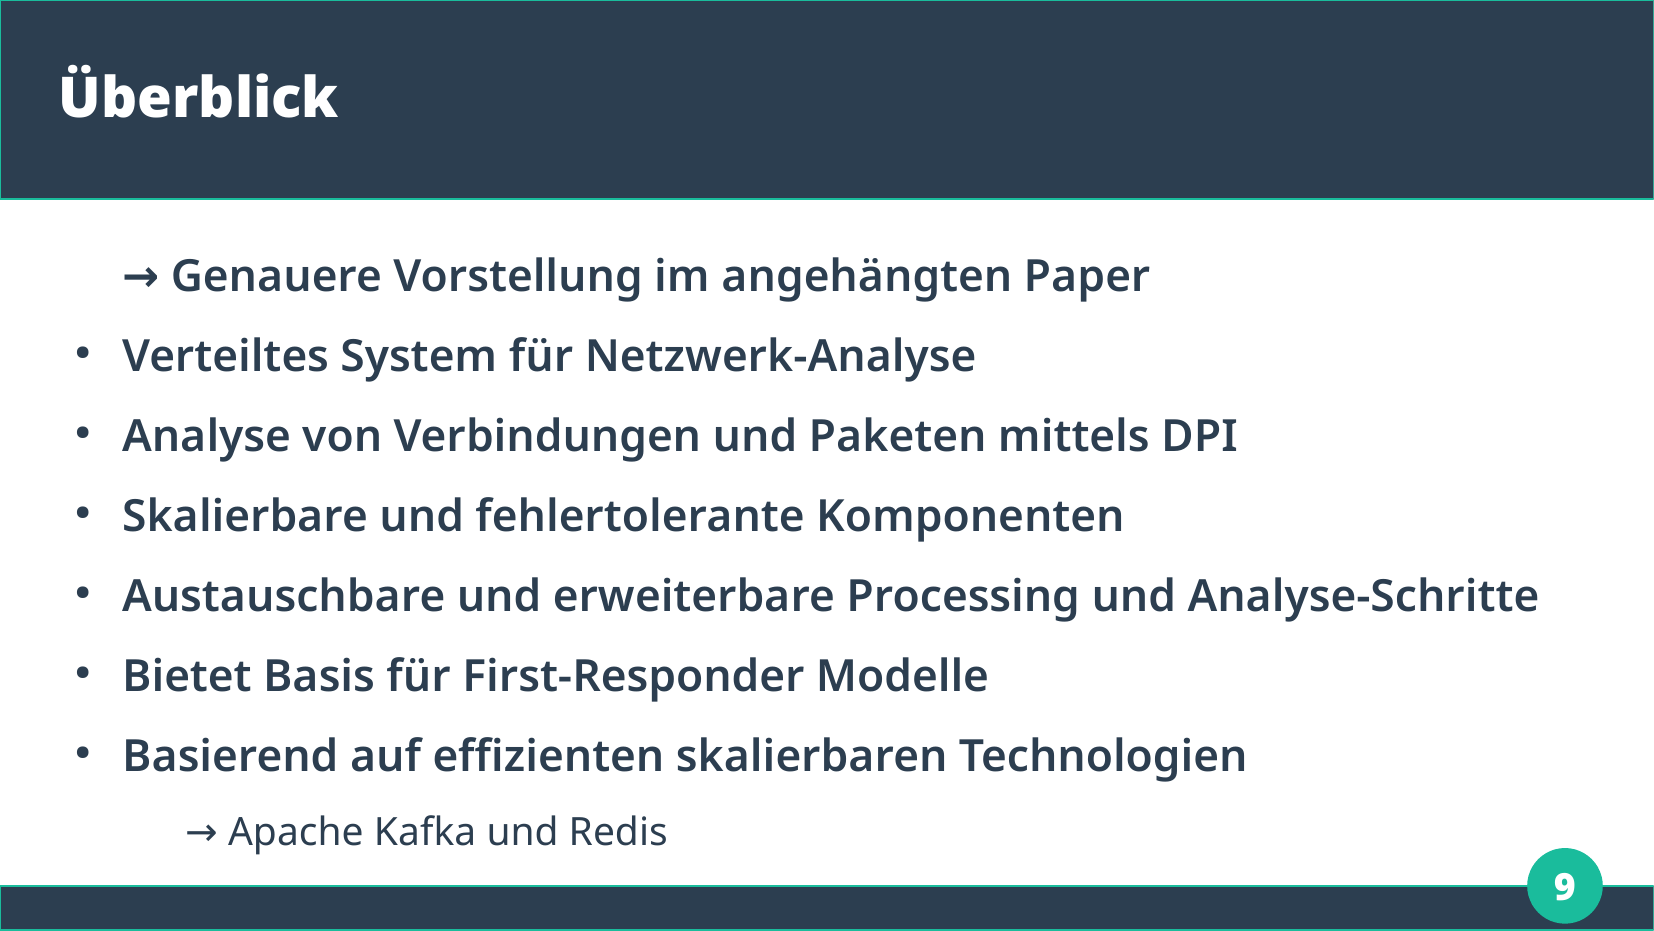

# Überblick
→ Genauere Vorstellung im angehängten Paper
Verteiltes System für Netzwerk-Analyse
Analyse von Verbindungen und Paketen mittels DPI
Skalierbare und fehlertolerante Komponenten
Austauschbare und erweiterbare Processing und Analyse-Schritte
Bietet Basis für First-Responder Modelle
Basierend auf effizienten skalierbaren Technologien
→ Apache Kafka und Redis
9